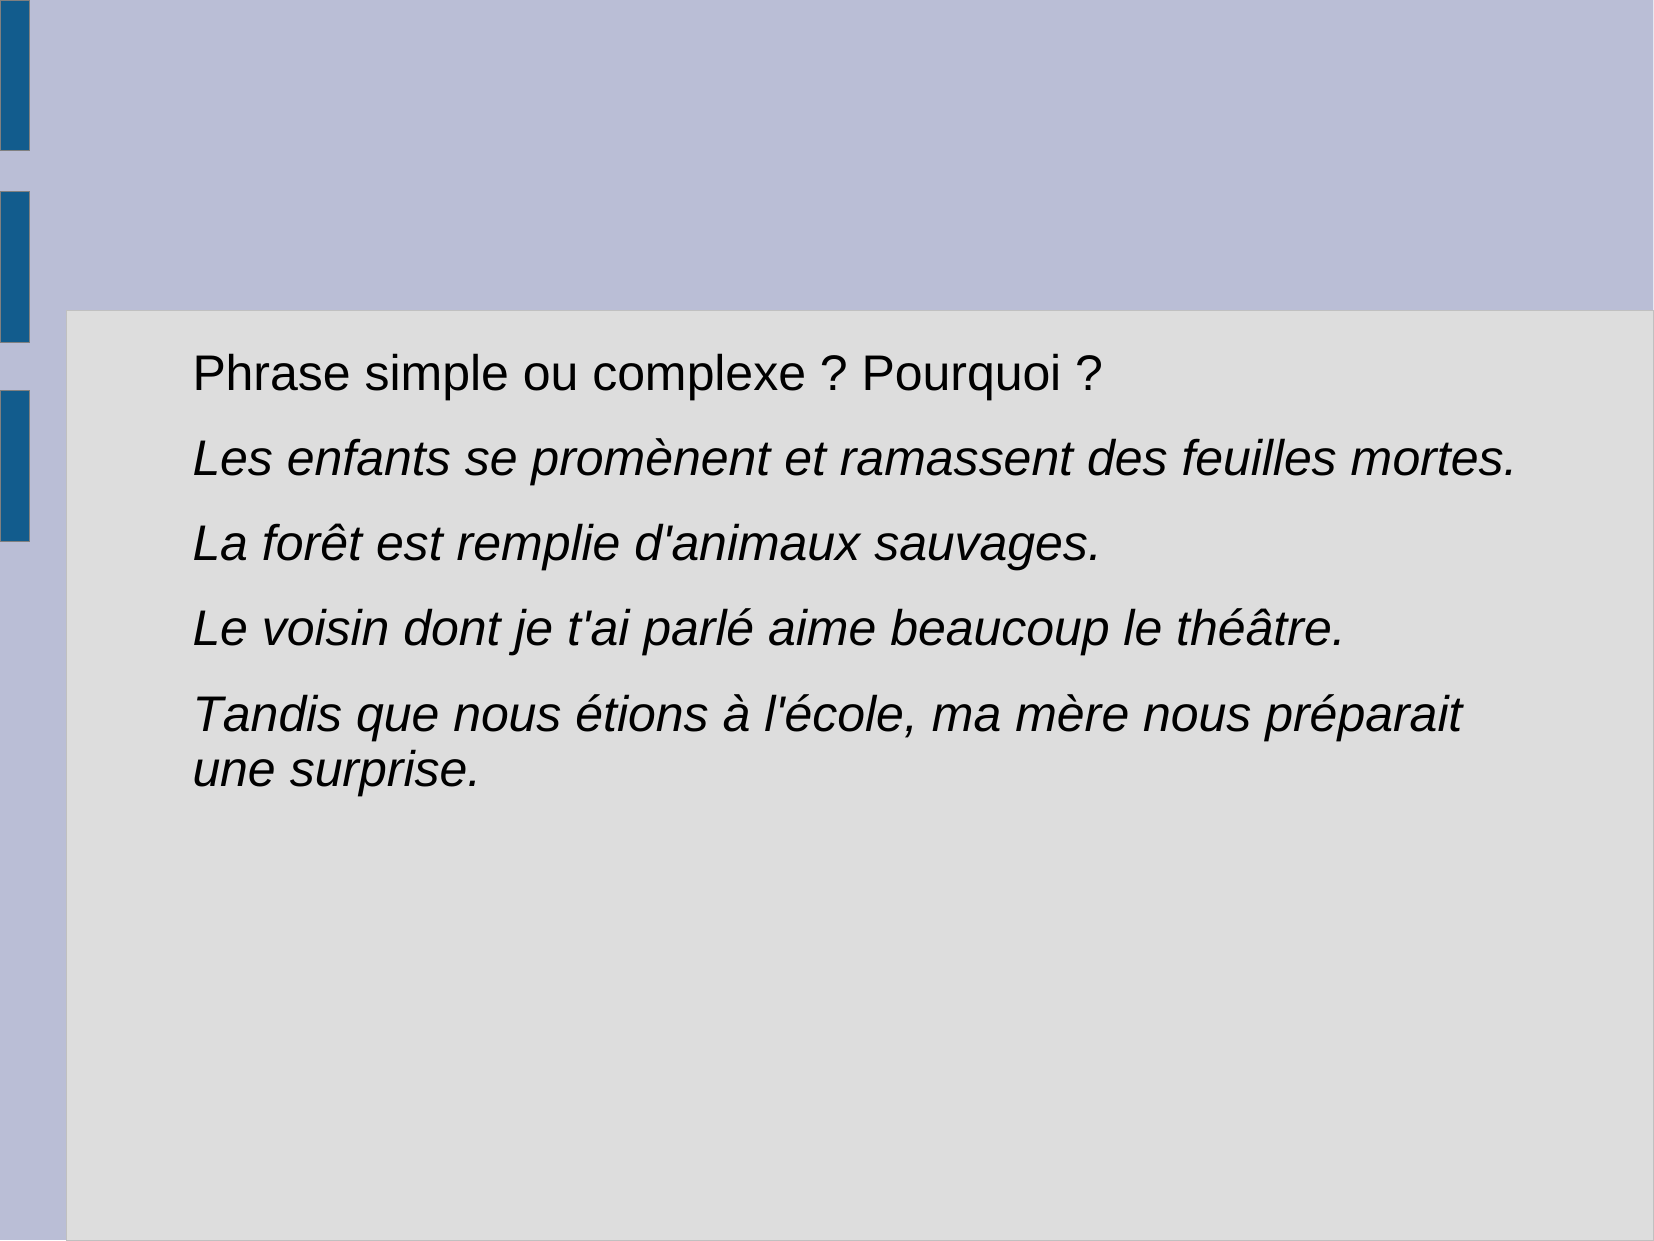

# Phrase simple ou complexe ? Pourquoi ?
Les enfants se promènent et ramassent des feuilles mortes.
La forêt est remplie d'animaux sauvages.
Le voisin dont je t'ai parlé aime beaucoup le théâtre.
Tandis que nous étions à l'école, ma mère nous préparait une surprise.